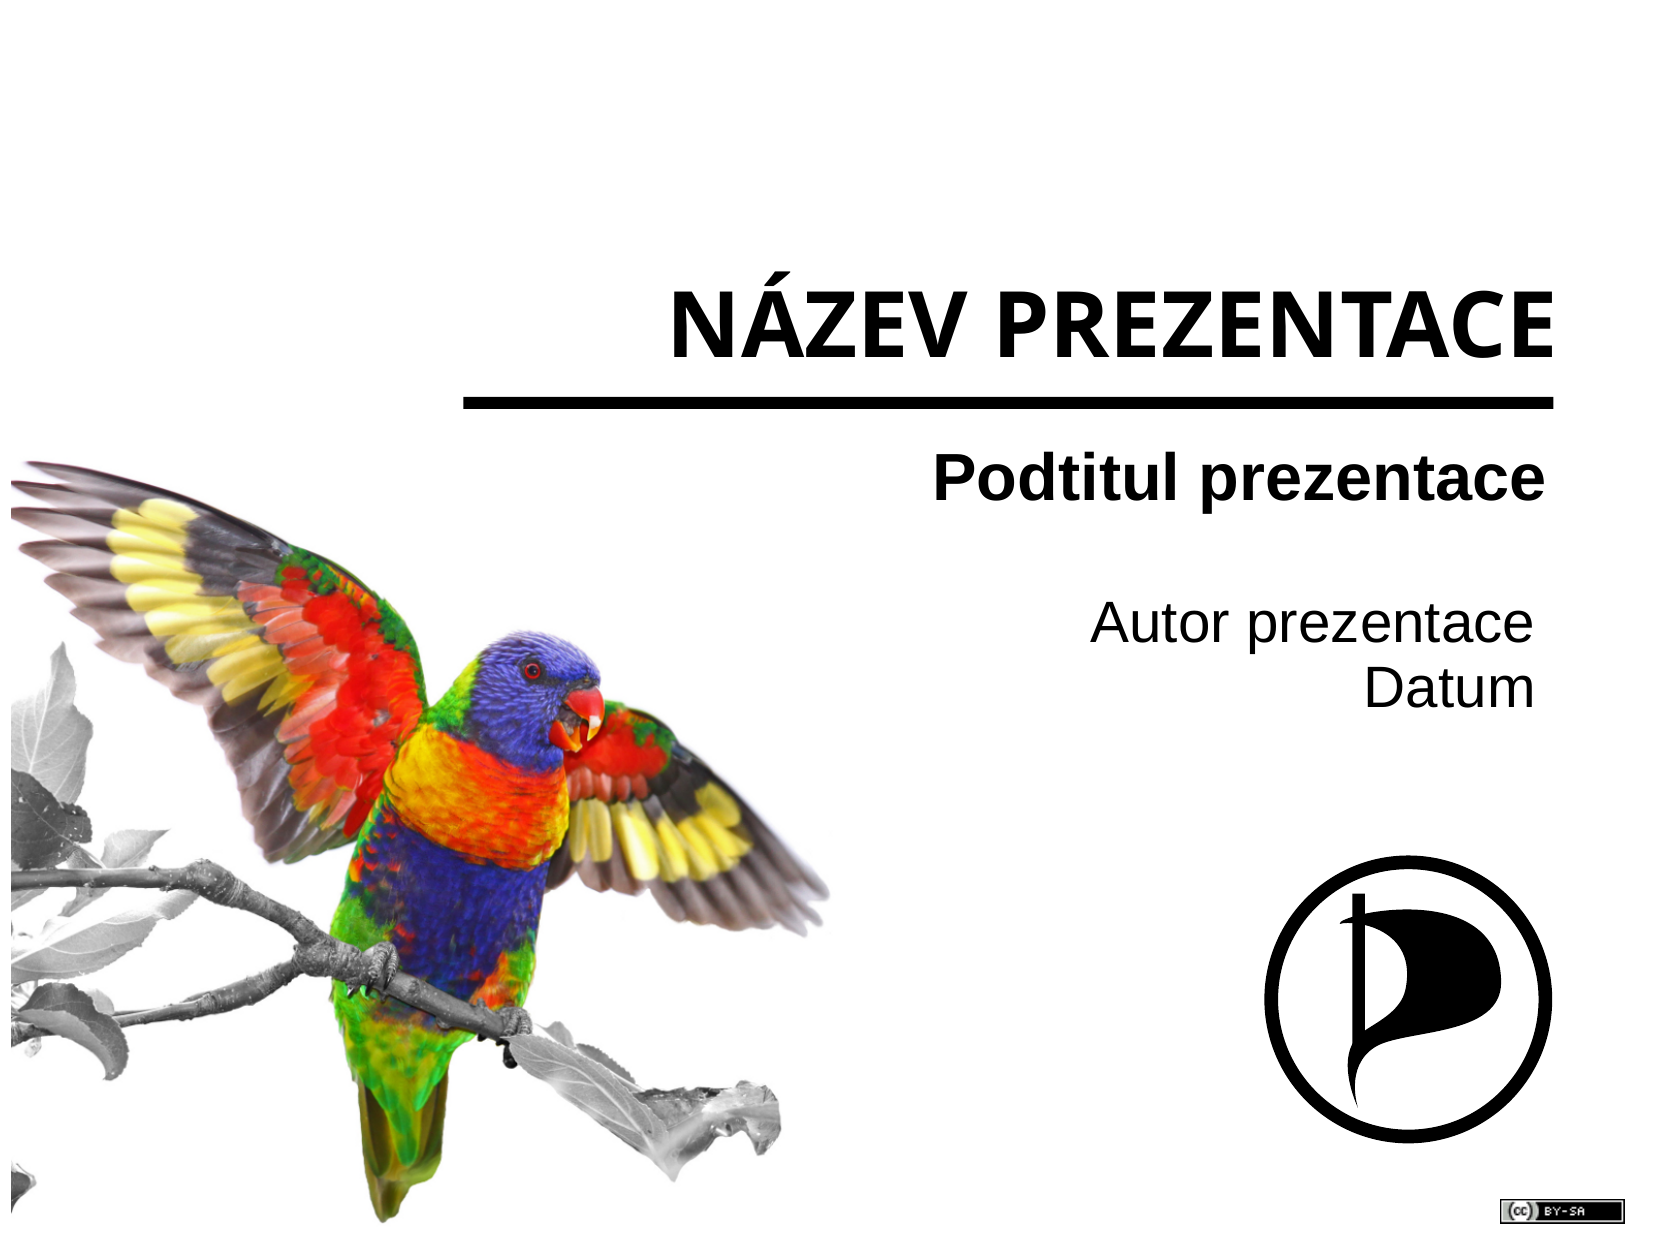

# NÁZEV PREZENTACE
Podtitul prezentace
Autor prezentace
Datum